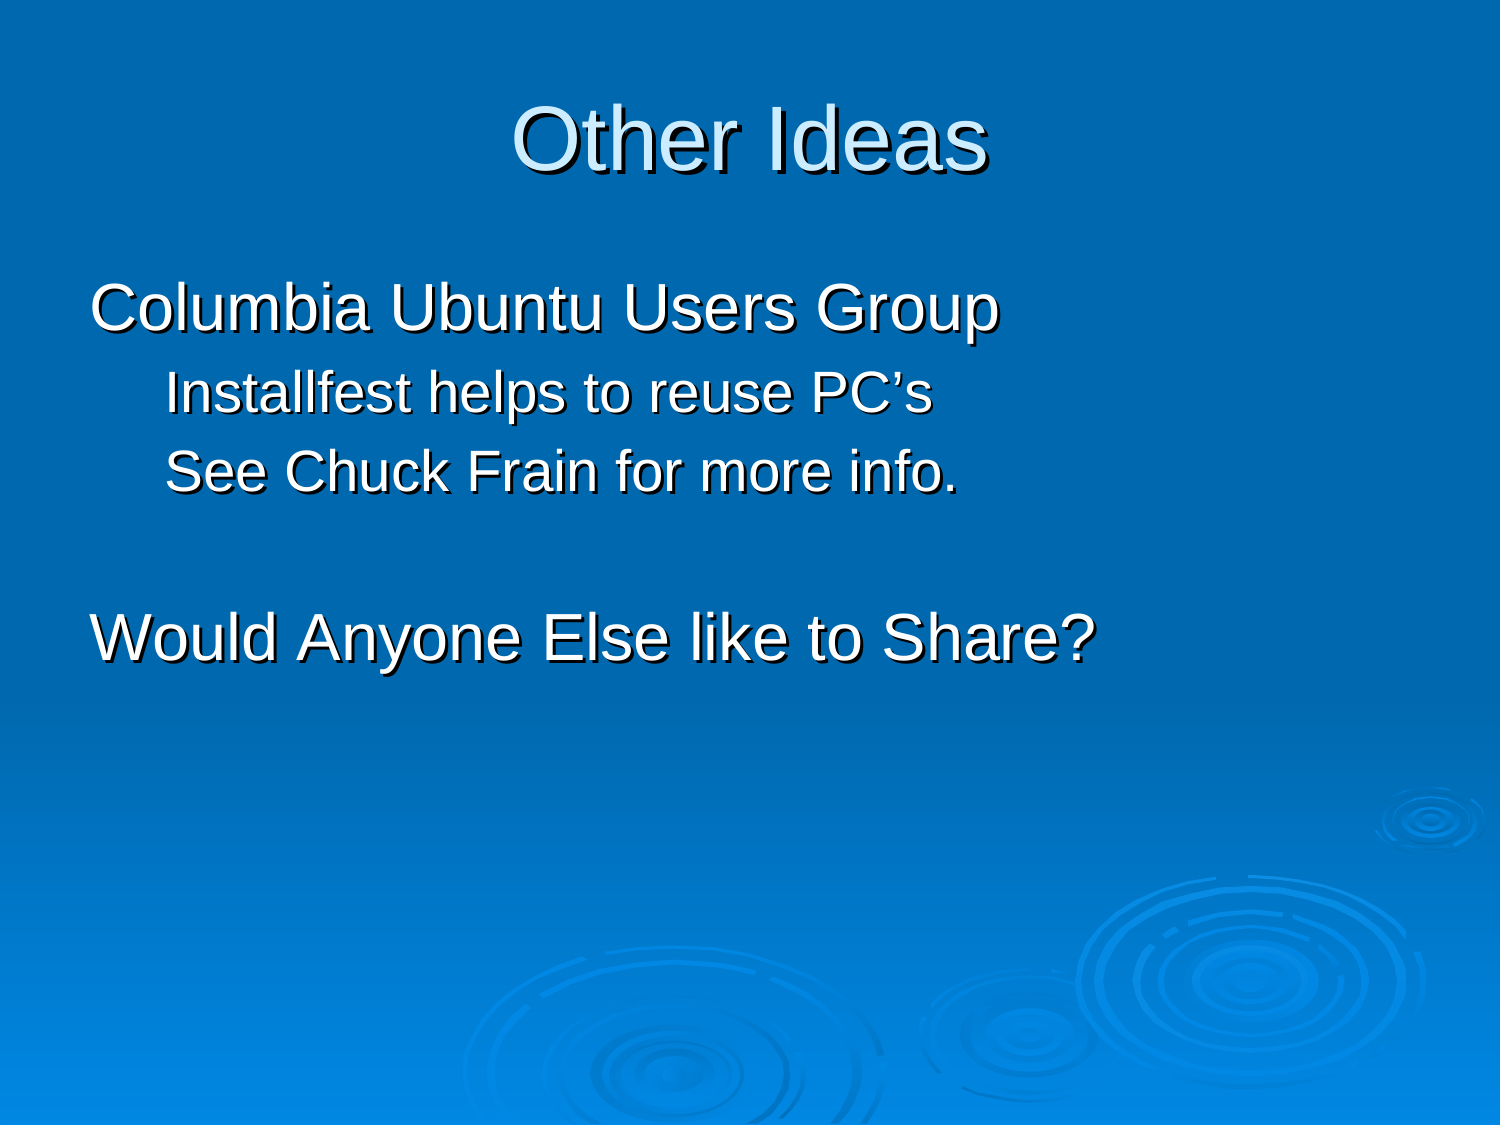

# Other Ideas
Columbia Ubuntu Users Group
Installfest helps to reuse PC’s
See Chuck Frain for more info.
Would Anyone Else like to Share?